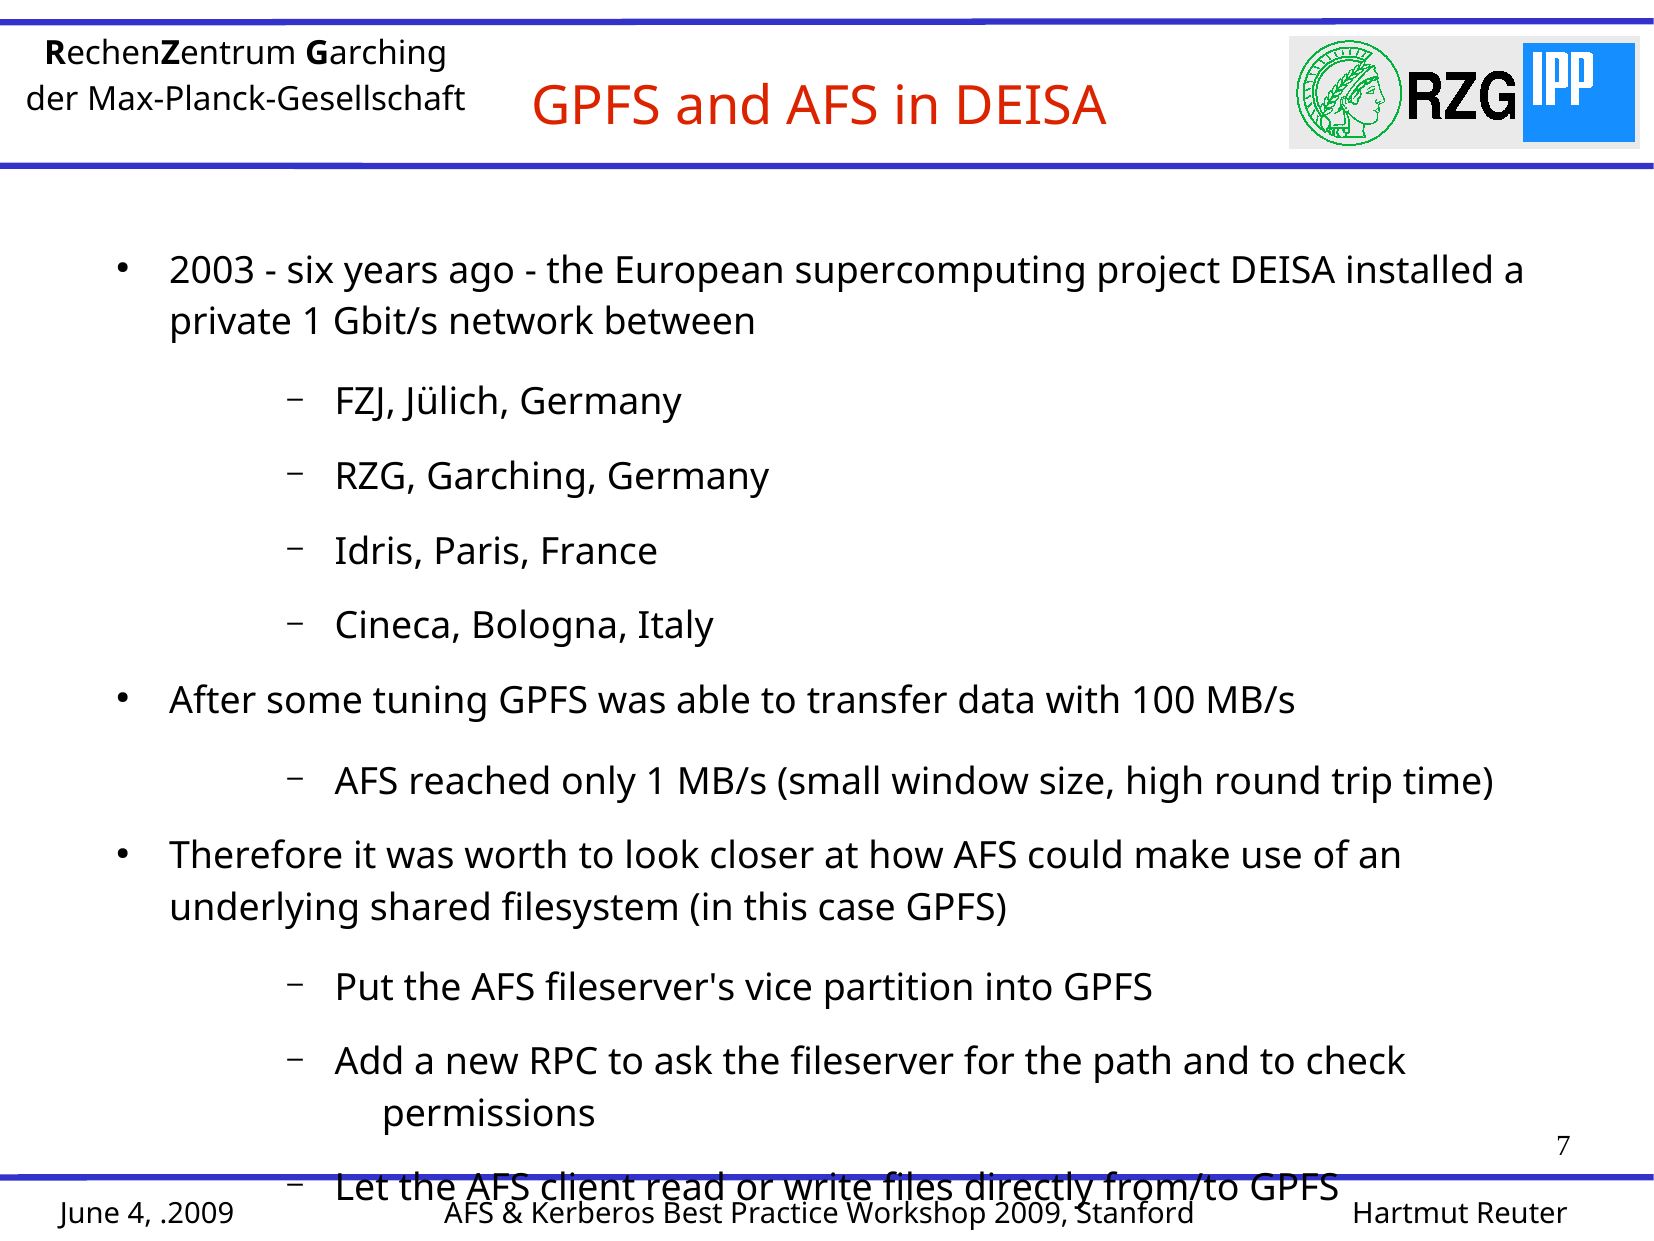

GPFS and AFS in DEISA
# 2003 - six years ago - the European supercomputing project DEISA installed a private 1 Gbit/s network between
FZJ, Jülich, Germany
RZG, Garching, Germany
Idris, Paris, France
Cineca, Bologna, Italy
After some tuning GPFS was able to transfer data with 100 MB/s
AFS reached only 1 MB/s (small window size, high round trip time)
Therefore it was worth to look closer at how AFS could make use of an underlying shared filesystem (in this case GPFS)
Put the AFS fileserver's vice partition into GPFS
Add a new RPC to ask the fileserver for the path and to check permissions
Let the AFS client read or write files directly from/to GPFS
7